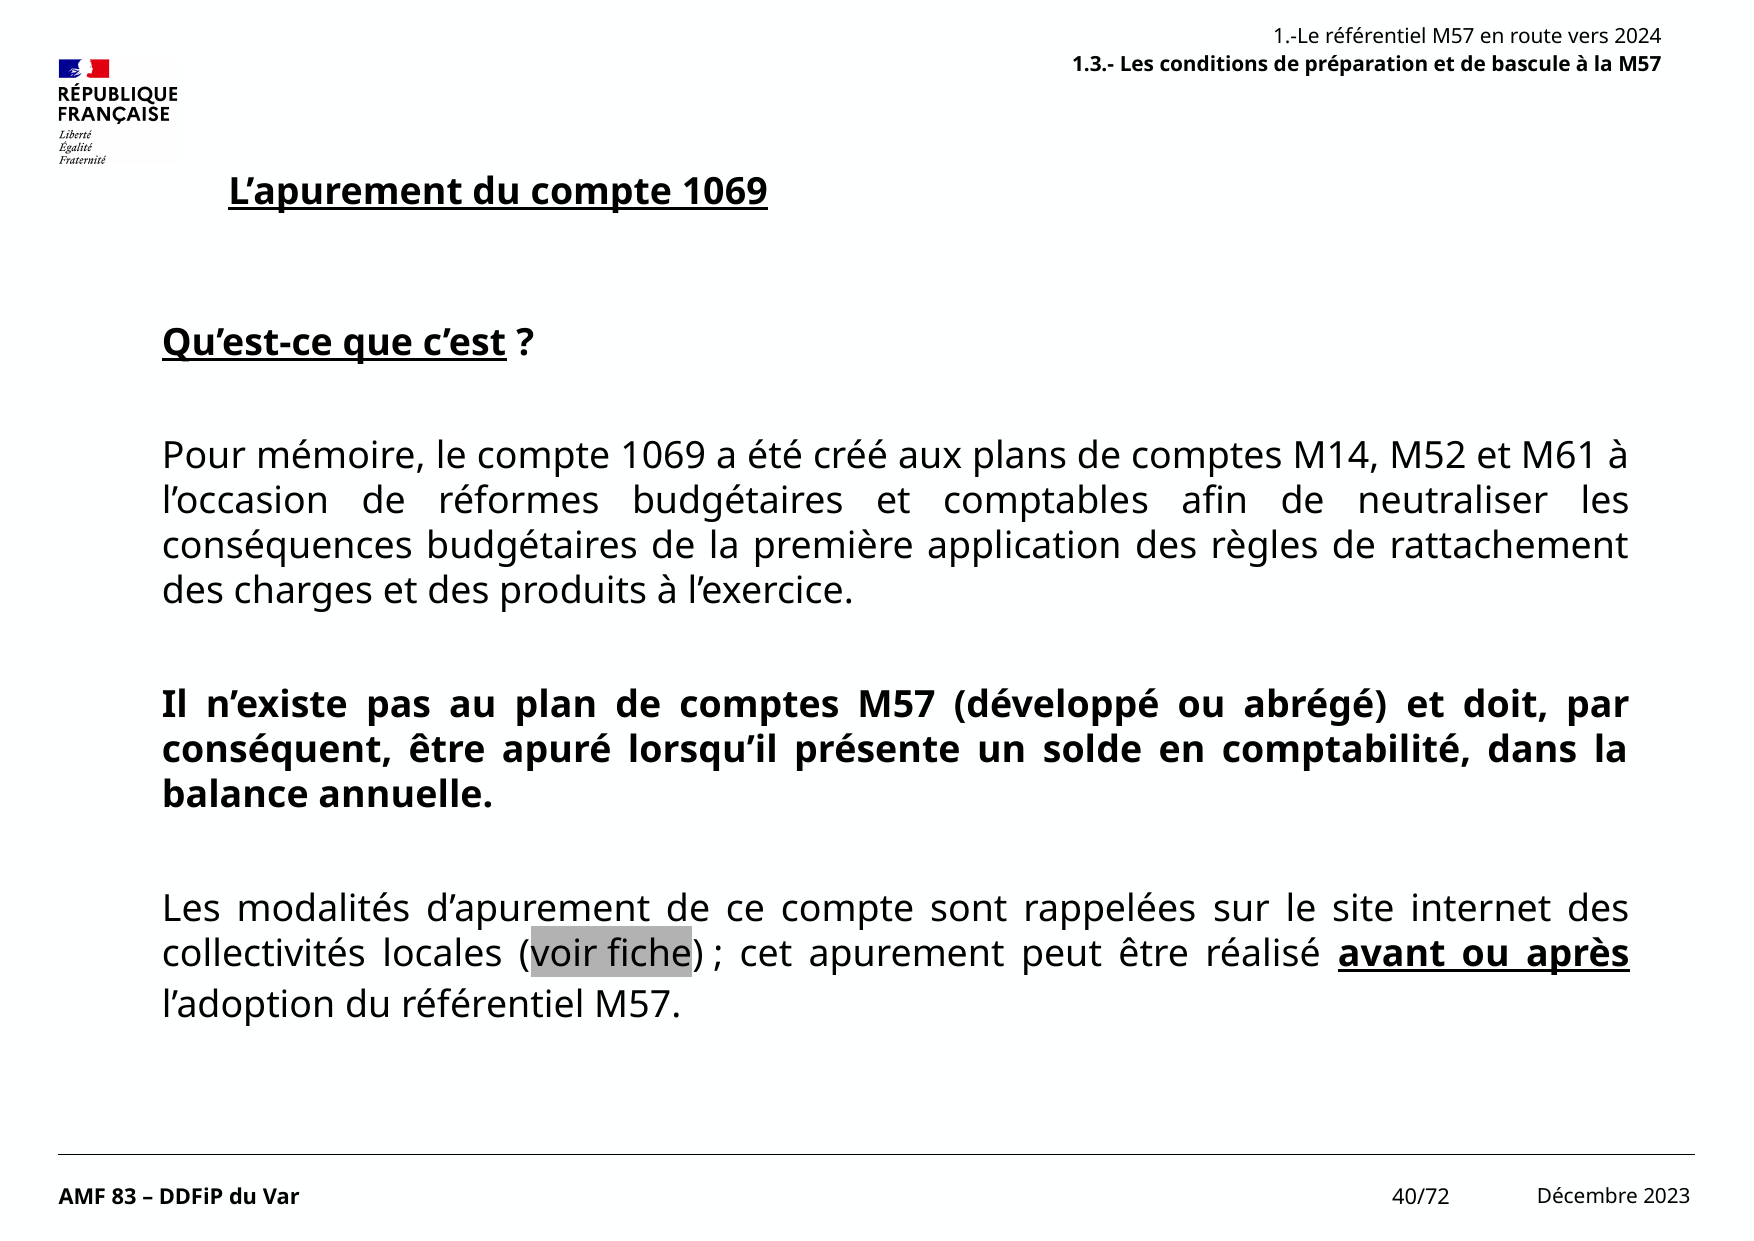

1.-Le référentiel M57 en route vers 2024
1.3.- Les conditions de préparation et de bascule à la M57
L’apurement du compte 1069
# Qu’est-ce que c’est ?
Pour mémoire, le compte 1069 a été créé aux plans de comptes M14, M52 et M61 à l’occasion de réformes budgétaires et comptables afin de neutraliser les conséquences budgétaires de la première application des règles de rattachement des charges et des produits à l’exercice.
Il n’existe pas au plan de comptes M57 (développé ou abrégé) et doit, par conséquent, être apuré lorsqu’il présente un solde en comptabilité, dans la balance annuelle.
Les modalités d’apurement de ce compte sont rappelées sur le site internet des collectivités locales (voir fiche) ; cet apurement peut être réalisé avant ou après l’adoption du référentiel M57.